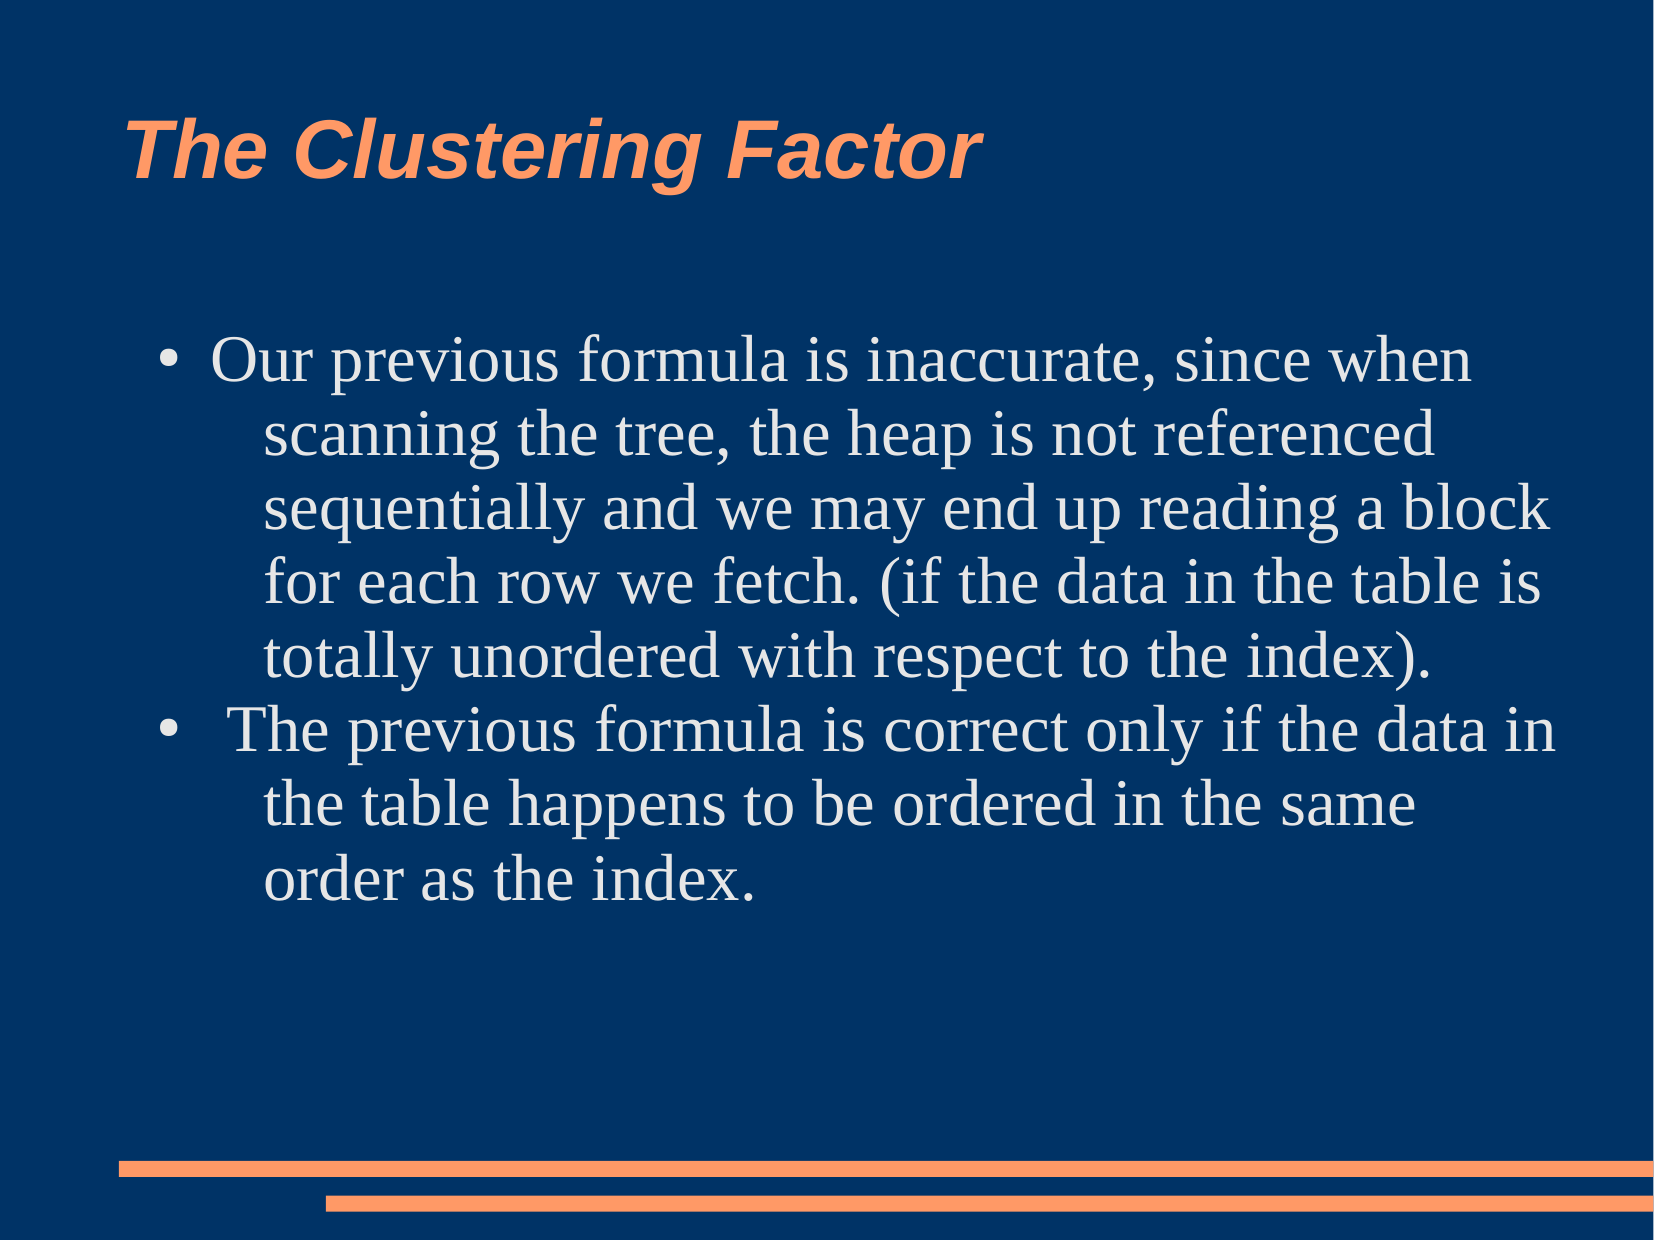

# The Clustering Factor
Our previous formula is inaccurate, since when scanning the tree, the heap is not referenced sequentially and we may end up reading a block for each row we fetch. (if the data in the table is totally unordered with respect to the index).
 The previous formula is correct only if the data in the table happens to be ordered in the same order as the index.